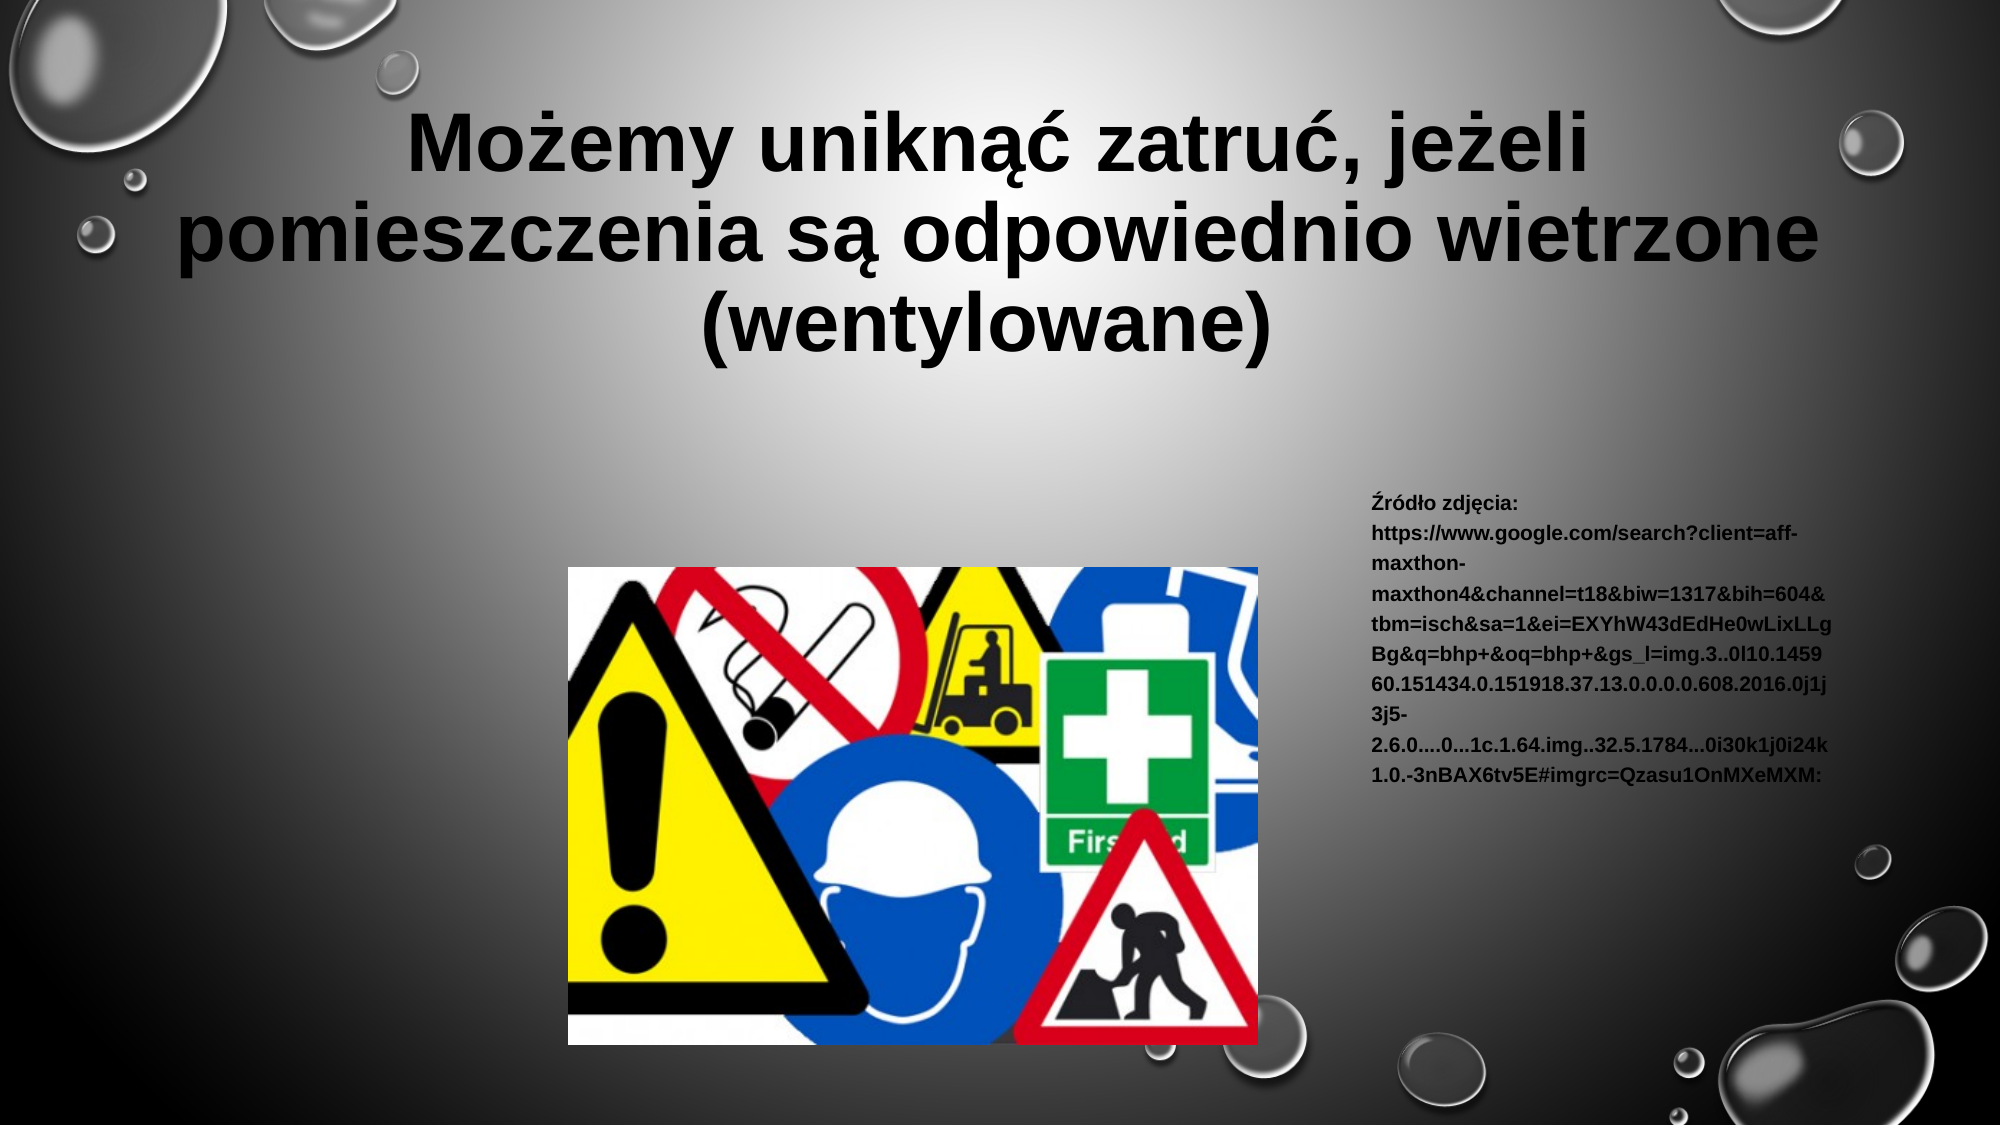

# Możemy uniknąć zatruć, jeżeli pomieszczenia są odpowiednio wietrzone (wentylowane)
Źródło zdjęcia: https://www.google.com/search?client=aff-maxthon-maxthon4&channel=t18&biw=1317&bih=604&tbm=isch&sa=1&ei=EXYhW43dEdHe0wLixLLgBg&q=bhp+&oq=bhp+&gs_l=img.3..0l10.145960.151434.0.151918.37.13.0.0.0.0.608.2016.0j1j3j5-2.6.0....0...1c.1.64.img..32.5.1784...0i30k1j0i24k1.0.-3nBAX6tv5E#imgrc=Qzasu1OnMXeMXM: